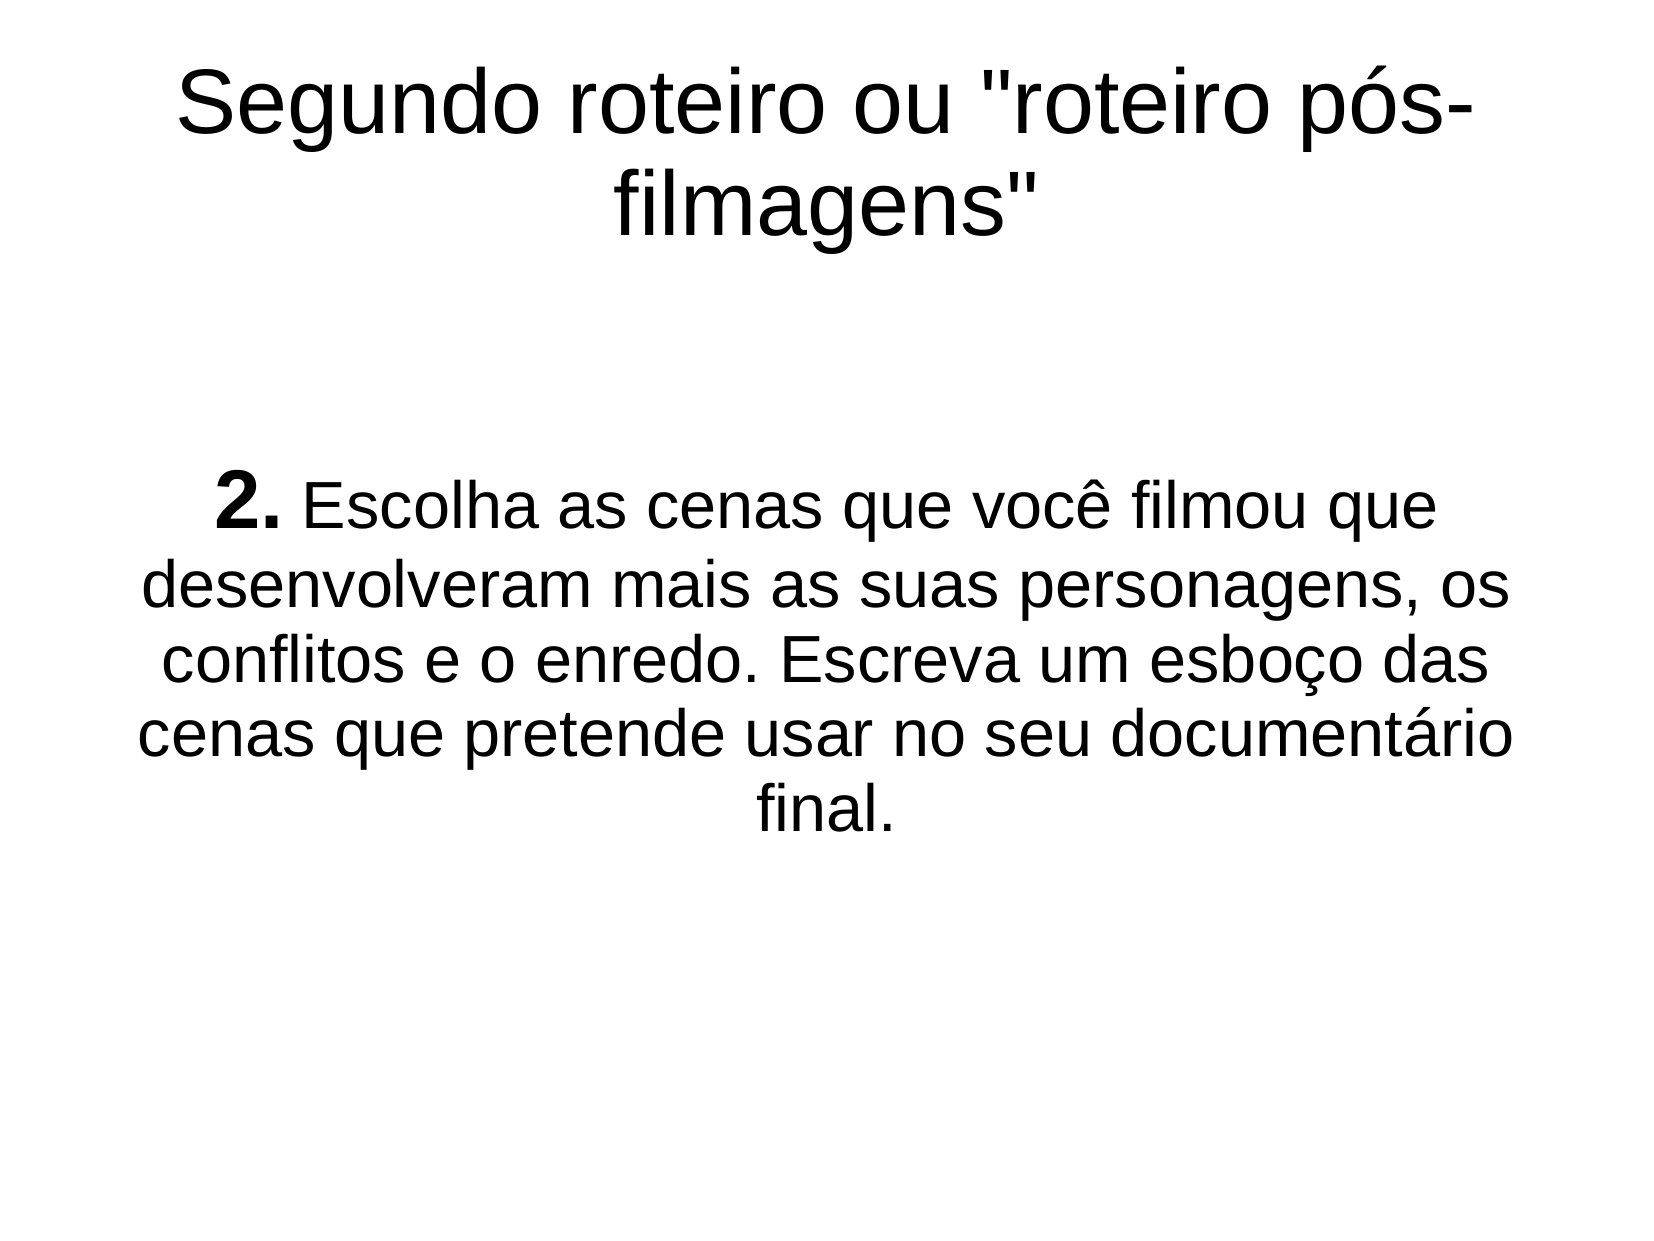

# Segundo roteiro ou "roteiro pós-filmagens"
2. Escolha as cenas que você filmou que desenvolveram mais as suas personagens, os conflitos e o enredo. Escreva um esboço das cenas que pretende usar no seu documentário final.